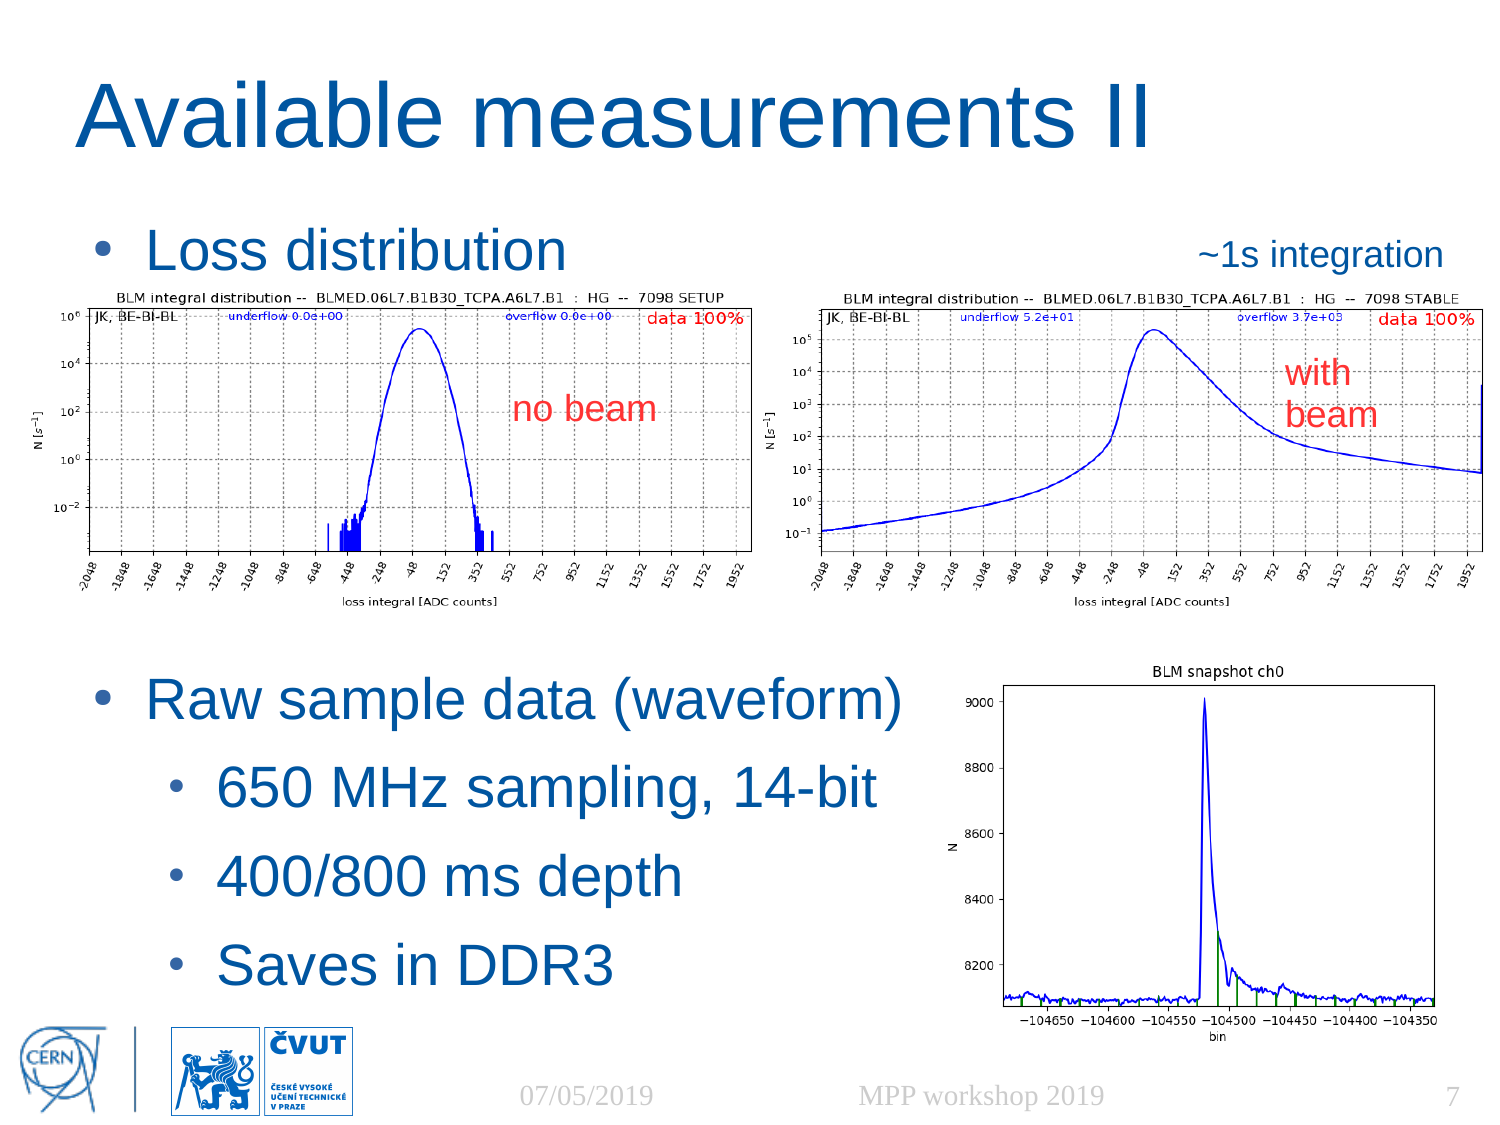

# Available measurements II
Loss distribution
Raw sample data (waveform)
650 MHz sampling, 14-bit
400/800 ms depth
Saves in DDR3
 ~1s integration
with
beam
no beam